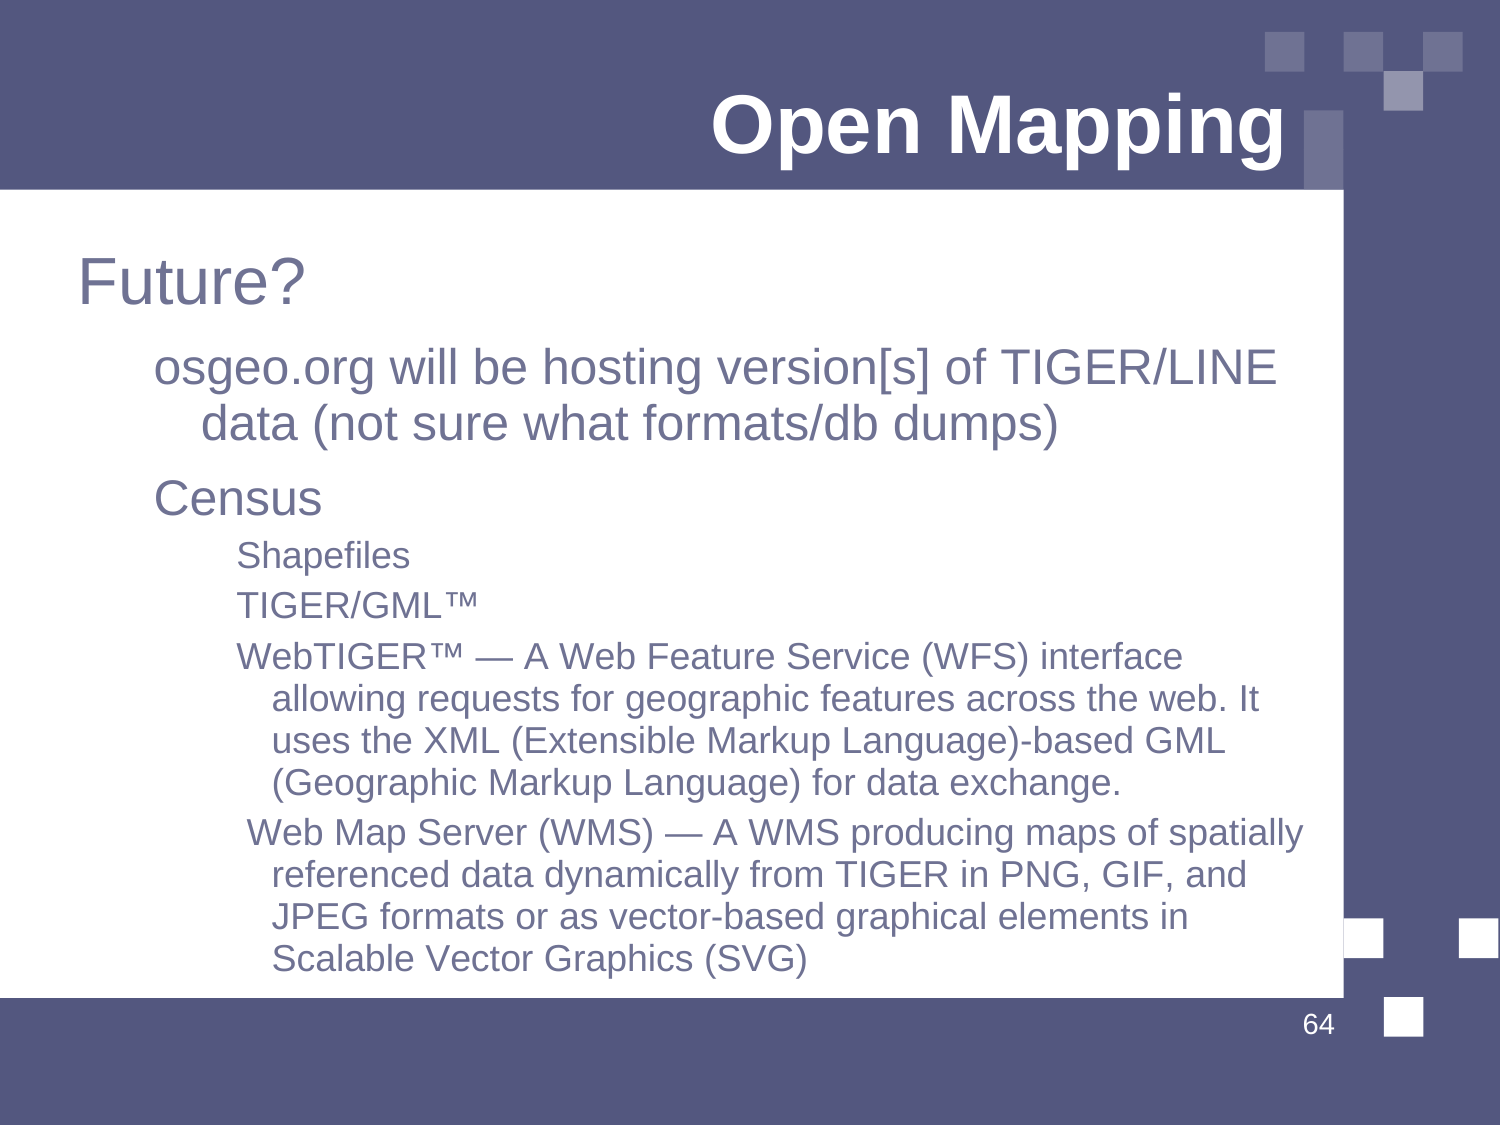

# Open Mapping
 Future?
osgeo.org will be hosting version[s] of TIGER/LINE data (not sure what formats/db dumps)
Census
Shapefiles
TIGER/GML™
WebTIGER™ — A Web Feature Service (WFS) interface allowing requests for geographic features across the web. It uses the XML (Extensible Markup Language)-based GML (Geographic Markup Language) for data exchange.
 Web Map Server (WMS) — A WMS producing maps of spatially referenced data dynamically from TIGER in PNG, GIF, and JPEG formats or as vector-based graphical elements in Scalable Vector Graphics (SVG)
64